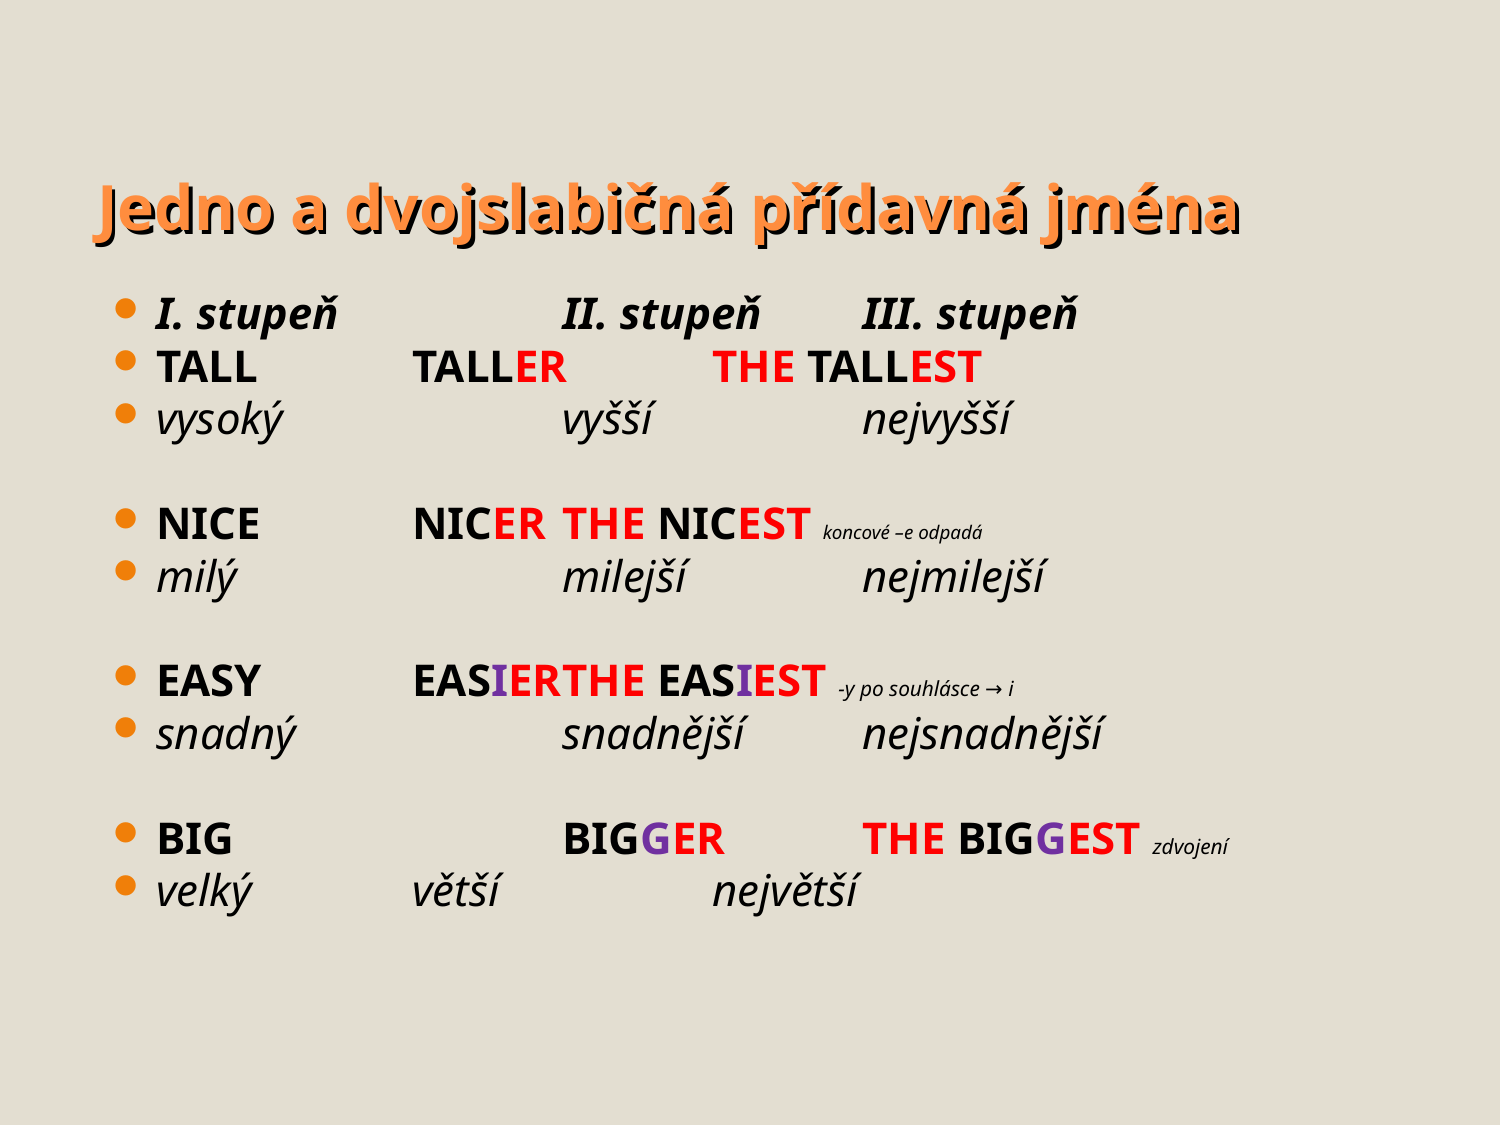

# Jedno a dvojslabičná přídavná jména
I. stupeň		II. stupeň	III. stupeň
TALL		TALLER	THE TALLEST
vysoký		vyšší		nejvyšší
NICE		NICER	THE NICEST koncové –e odpadá
milý			milejší		nejmilejší
EASY		EASIER	THE EASIEST -y po souhlásce → i
snadný		snadnější	nejsnadnější
BIG			BIGGER	THE BIGGEST zdvojení
velký		větší		největší